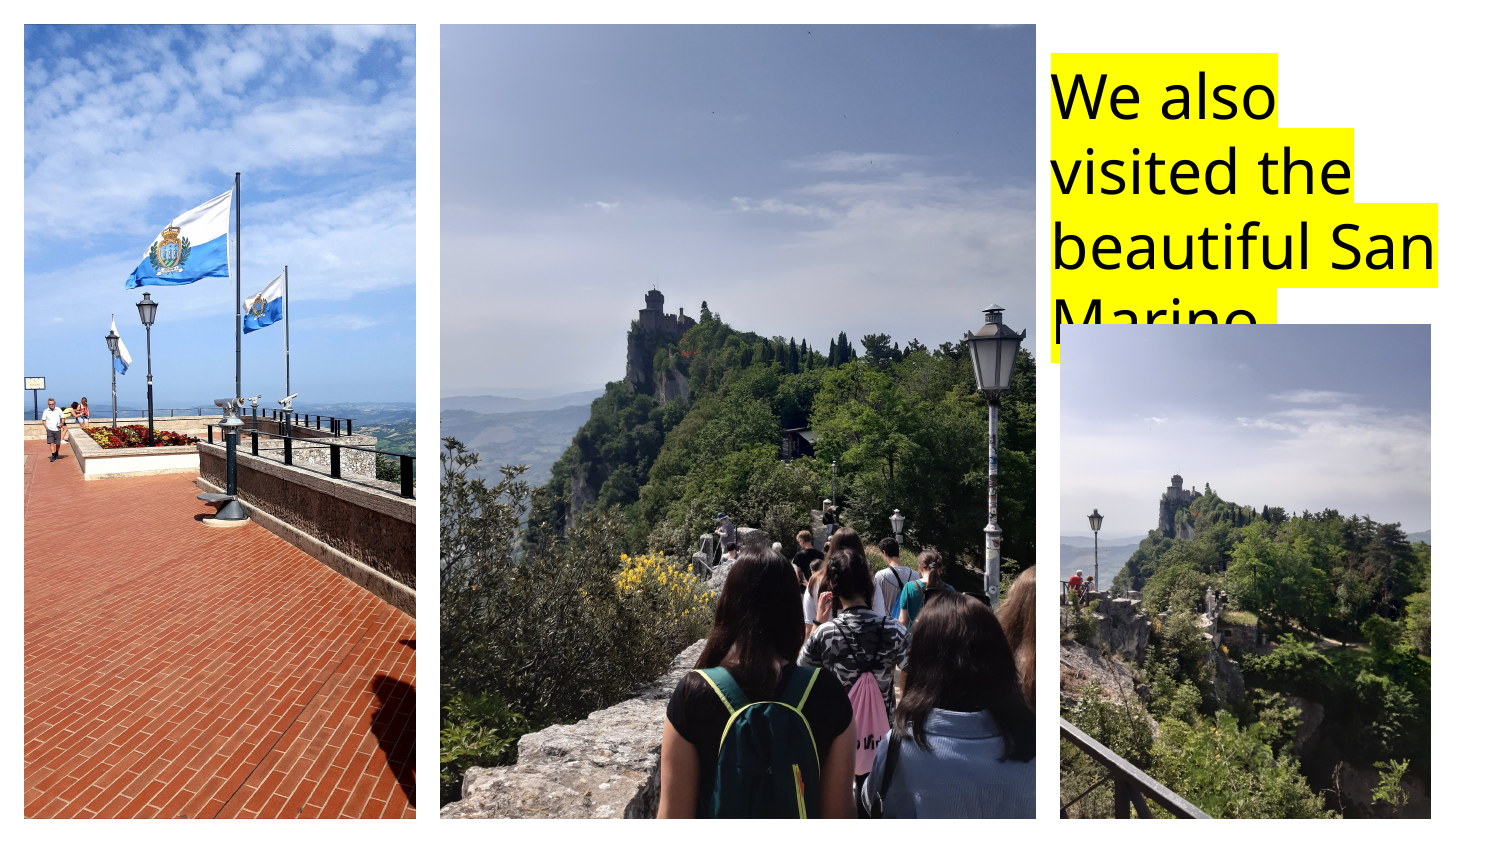

We also visited the beautiful San Marino